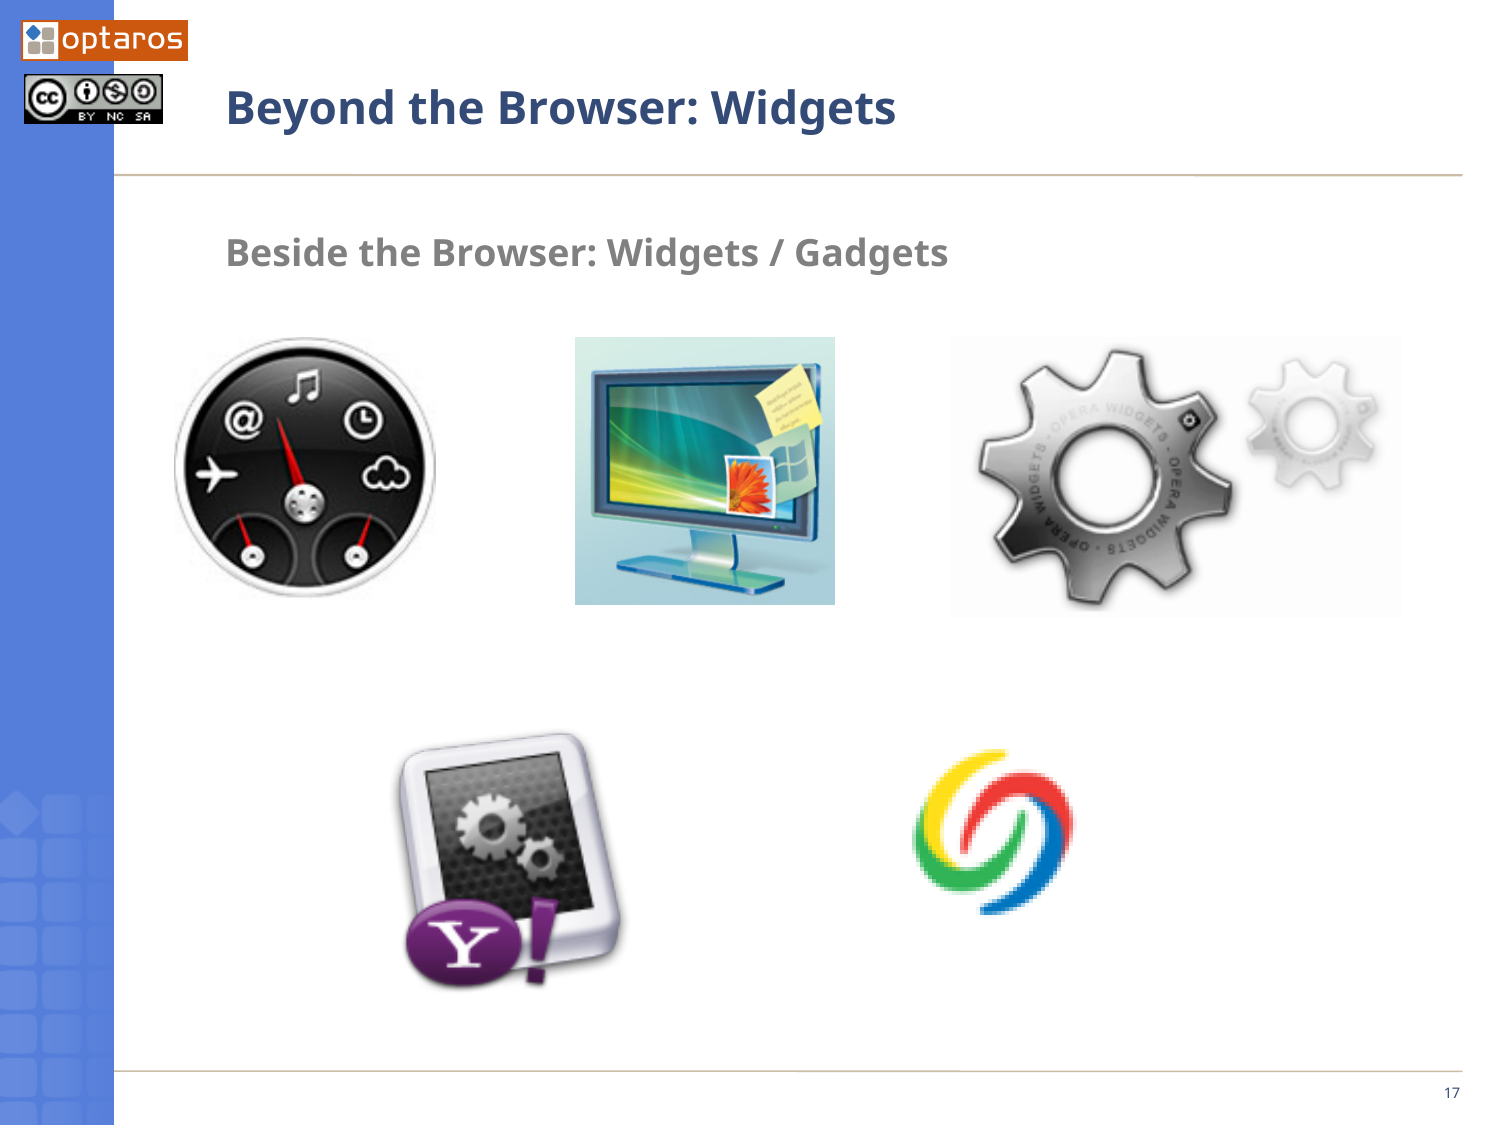

# Beyond the Browser: Widgets
Beside the Browser: Widgets / Gadgets